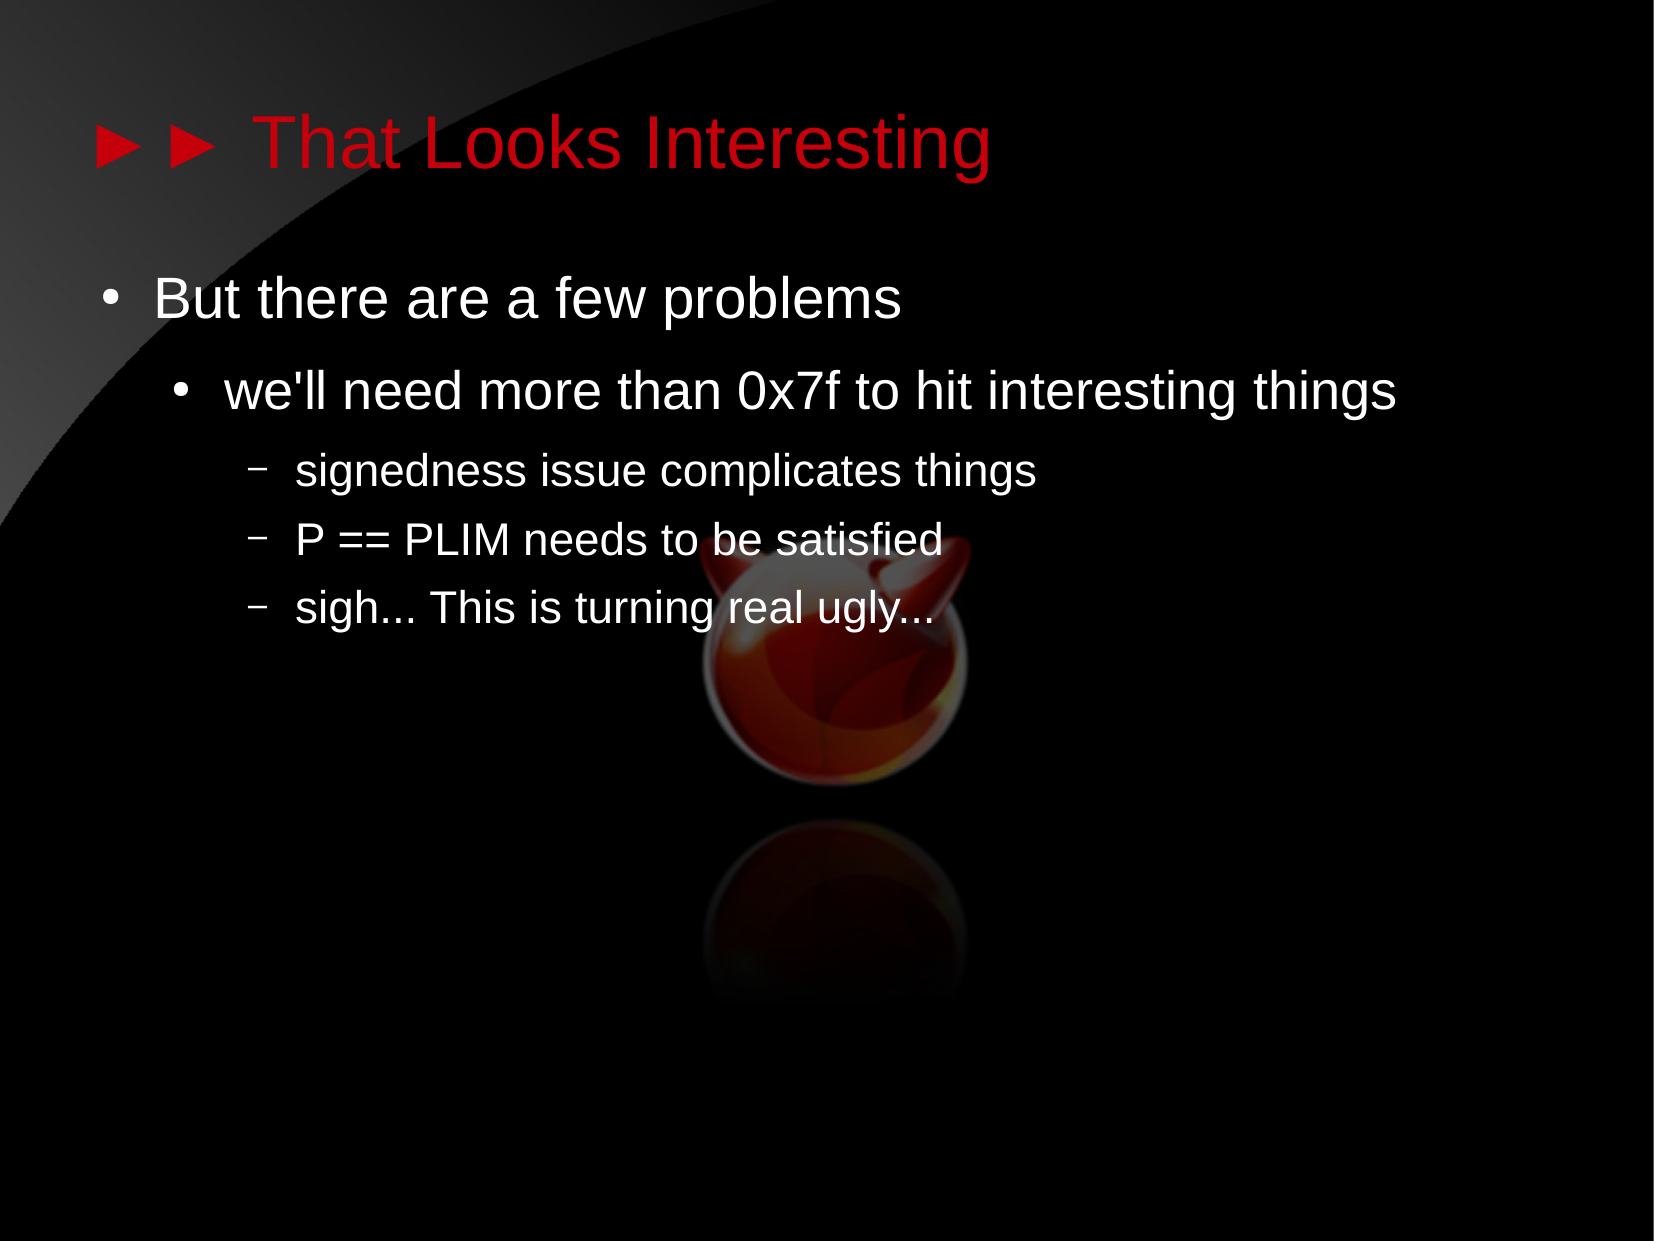

# ►► That Looks Interesting
But there are a few problems
we'll need more than 0x7f to hit interesting things
signedness issue complicates things
P == PLIM needs to be satisfied
sigh... This is turning real ugly...